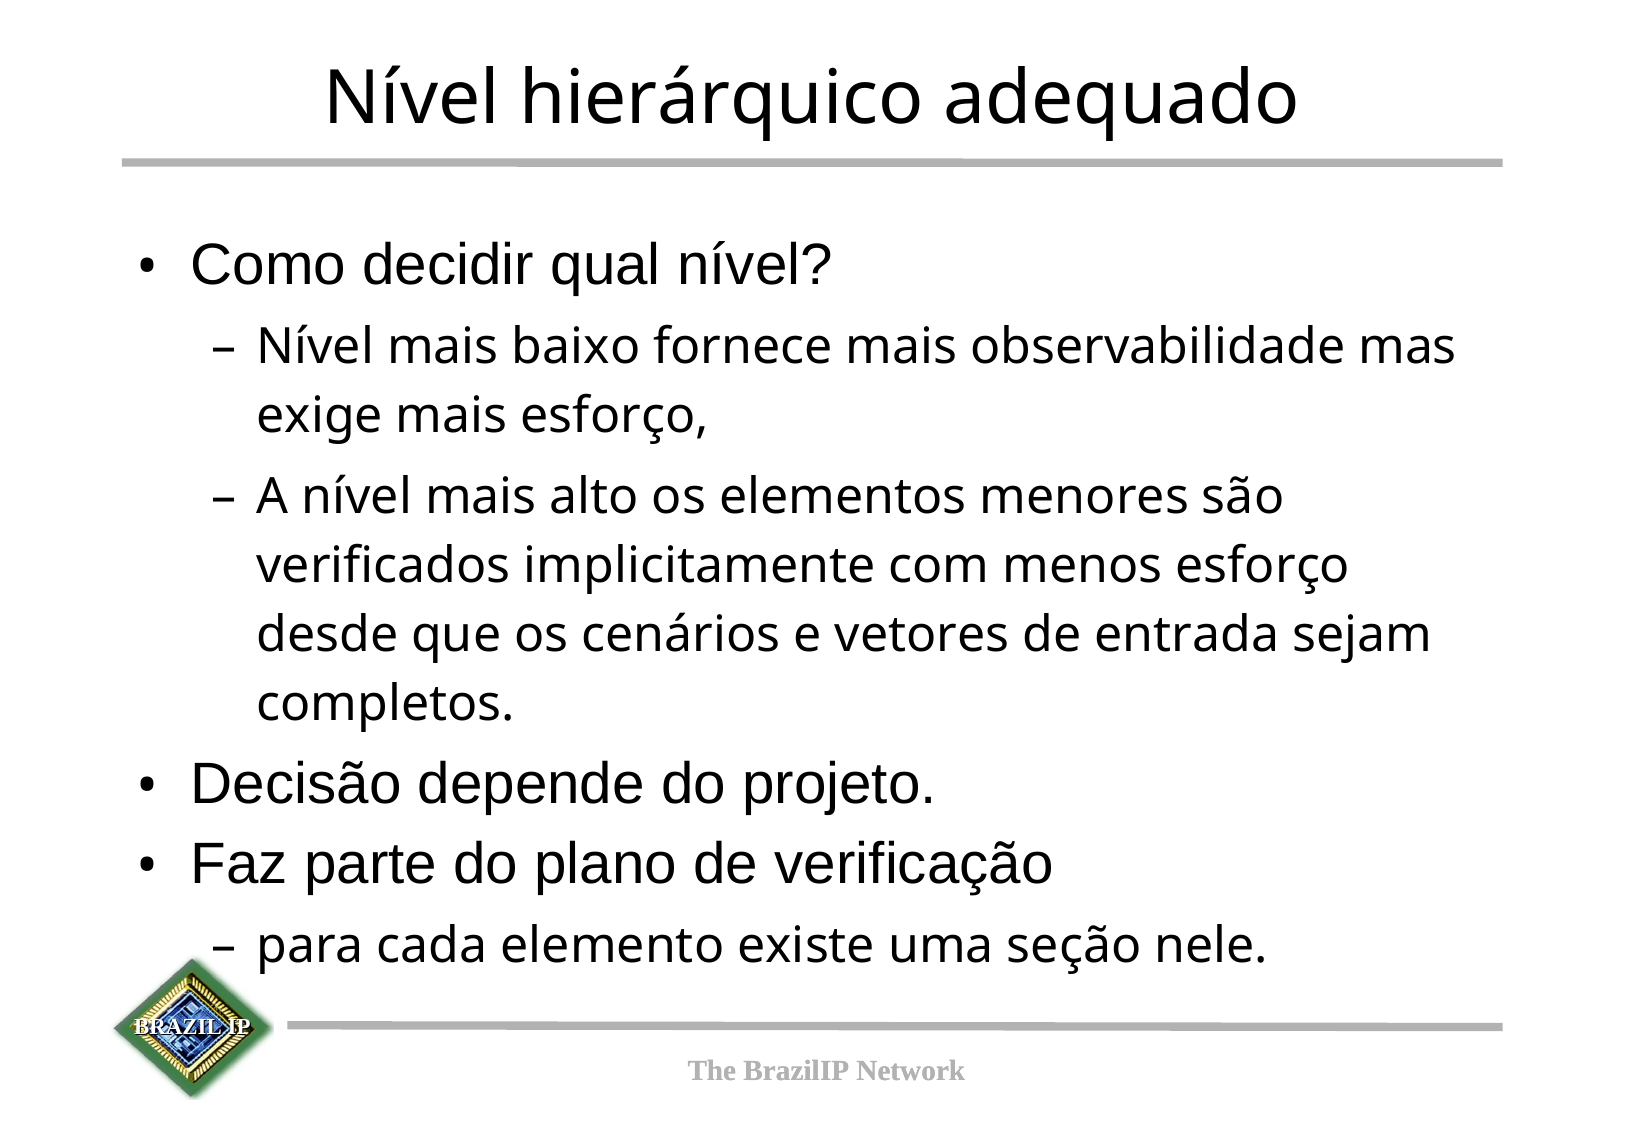

# Nível hierárquico adequado
Como decidir qual nível?
Nível mais baixo fornece mais observabilidade mas exige mais esforço,
A nível mais alto os elementos menores são verificados implicitamente com menos esforço desde que os cenários e vetores de entrada sejam completos.
Decisão depende do projeto.
Faz parte do plano de verificação
para cada elemento existe uma seção nele.